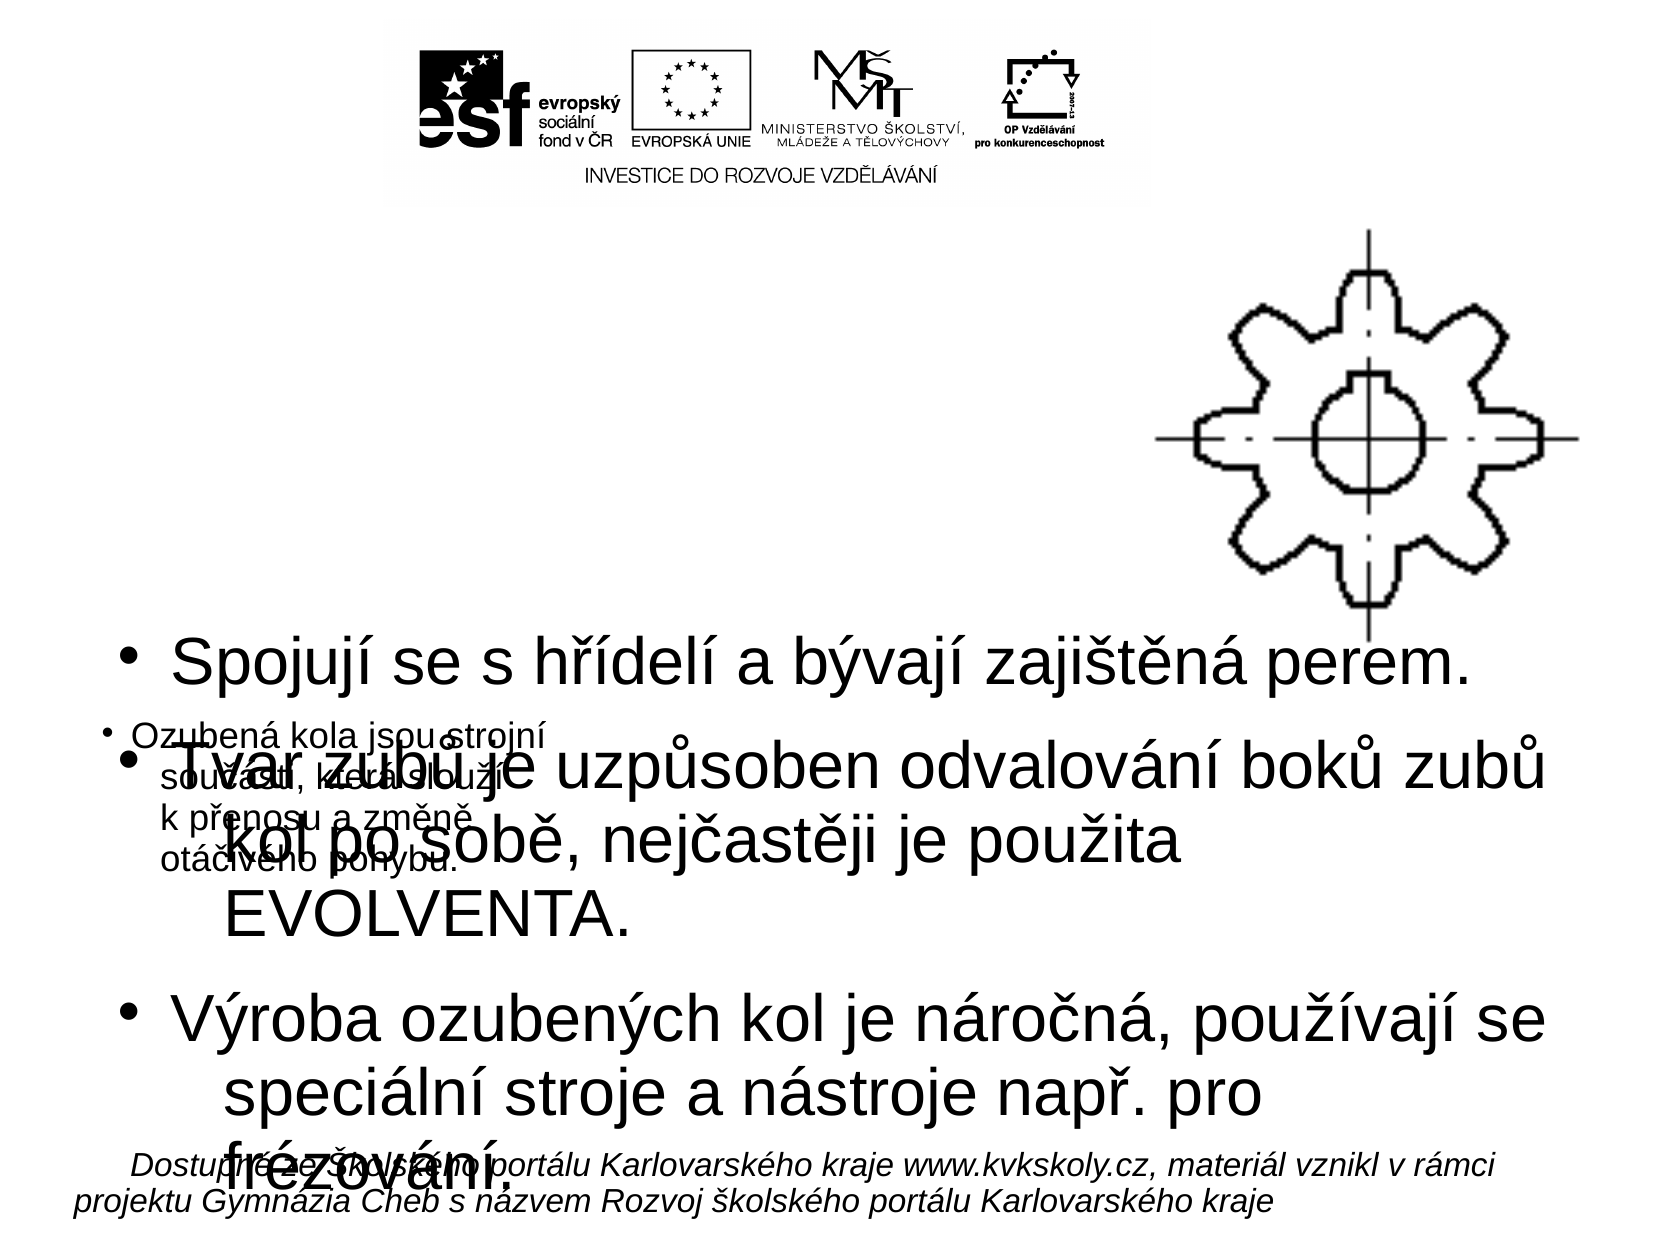

# Ozubená kola
Spojují se s hřídelí a bývají zajištěná perem.
Tvar zubů je uzpůsoben odvalování boků zubů kol po sobě, nejčastěji je použita EVOLVENTA.
Výroba ozubených kol je náročná, používají se speciální stroje a nástroje např. pro frézování.
Ozubená kola jsou strojní součásti, která slouží k přenosu a změně otáčivého pohybu.
	Dostupné ze Školského portálu Karlovarského kraje www.kvkskoly.cz, materiál vznikl v rámci projektu Gymnázia Cheb s názvem Rozvoj školského portálu Karlovarského kraje